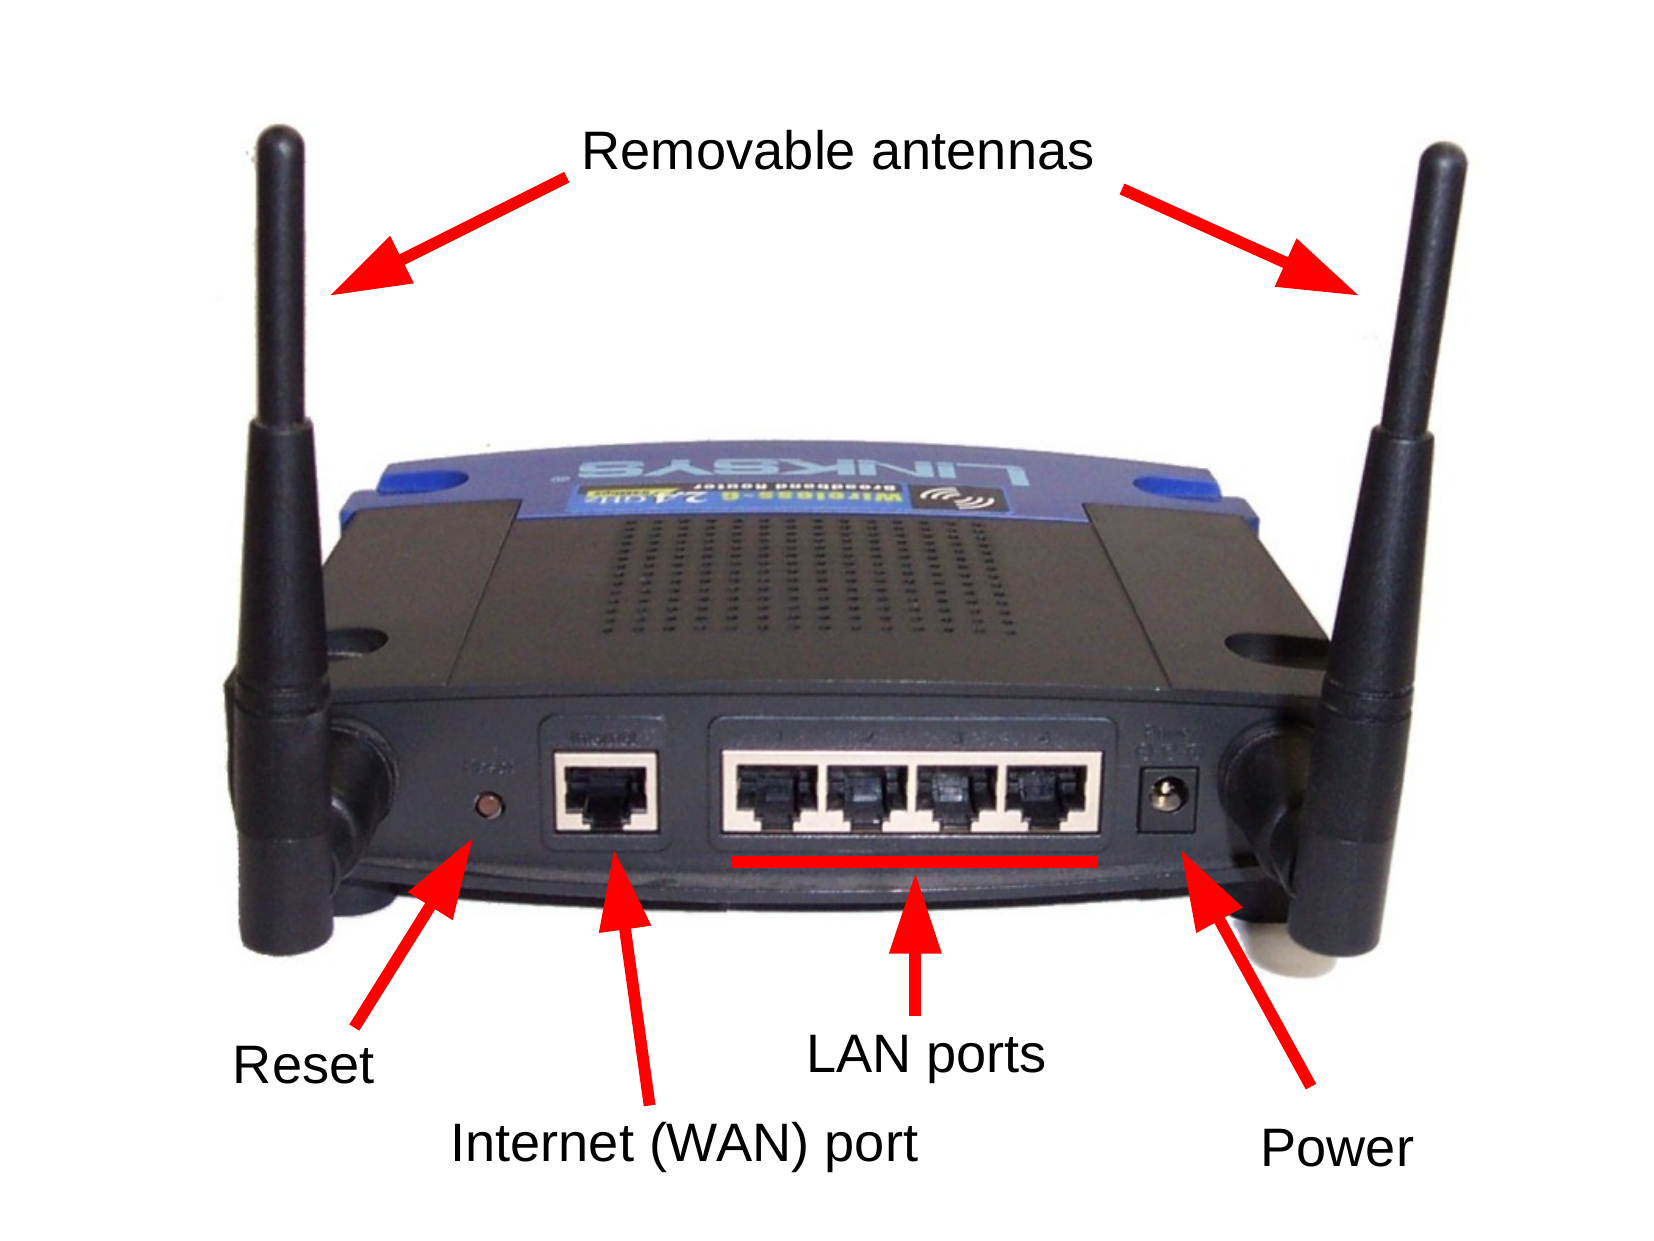

Removable antennas
LAN ports
Reset
Internet (WAN) port
Power